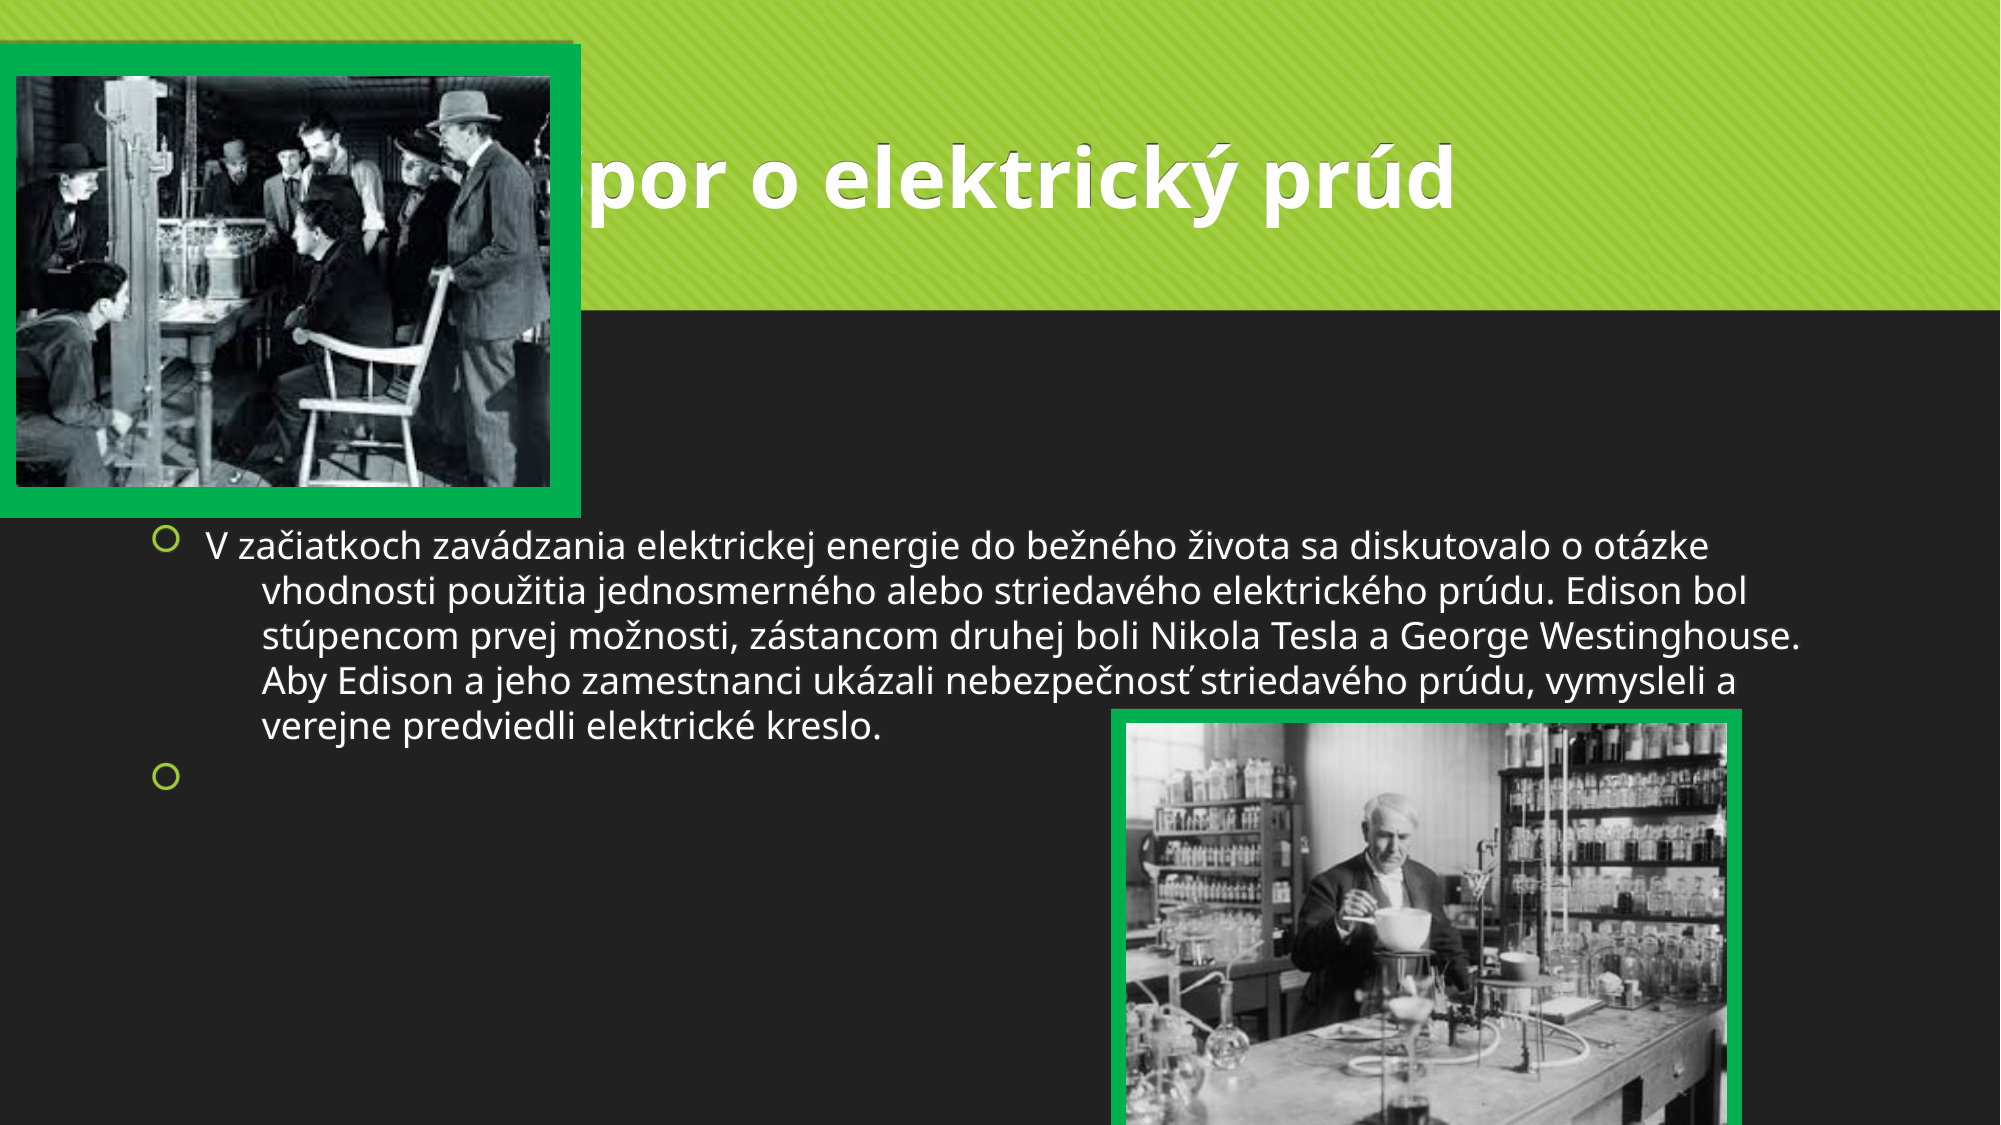

# Spor o elektrický prúd
V začiatkoch zavádzania elektrickej energie do bežného života sa diskutovalo o otázke vhodnosti použitia jednosmerného alebo striedavého elektrického prúdu. Edison bol stúpencom prvej možnosti, zástancom druhej boli Nikola Tesla a George Westinghouse. Aby Edison a jeho zamestnanci ukázali nebezpečnosť striedavého prúdu, vymysleli a verejne predviedli elektrické kreslo.